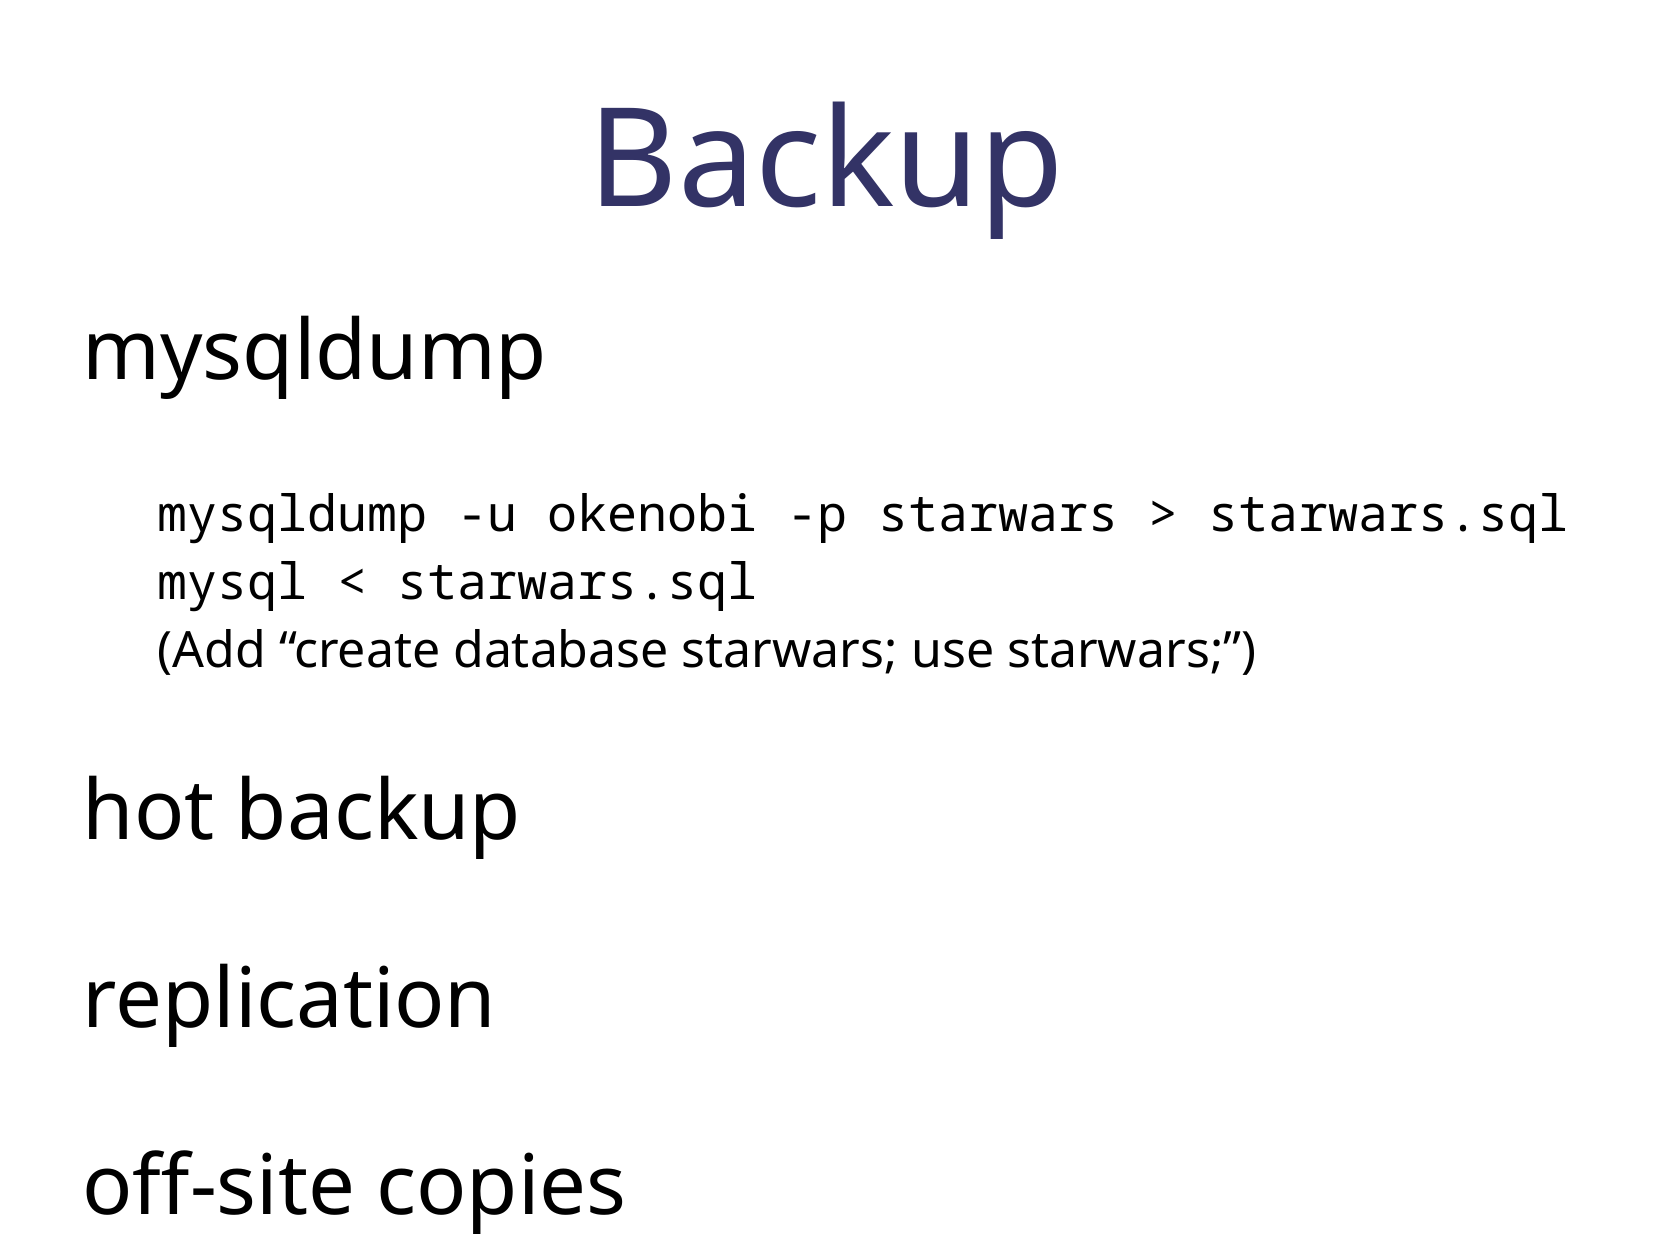

# Backup
mysqldump
	mysqldump -u okenobi -p starwars > starwars.sql
	mysql < starwars.sql
	(Add “create database starwars; use starwars;”)
hot backup
replication
off-site copies